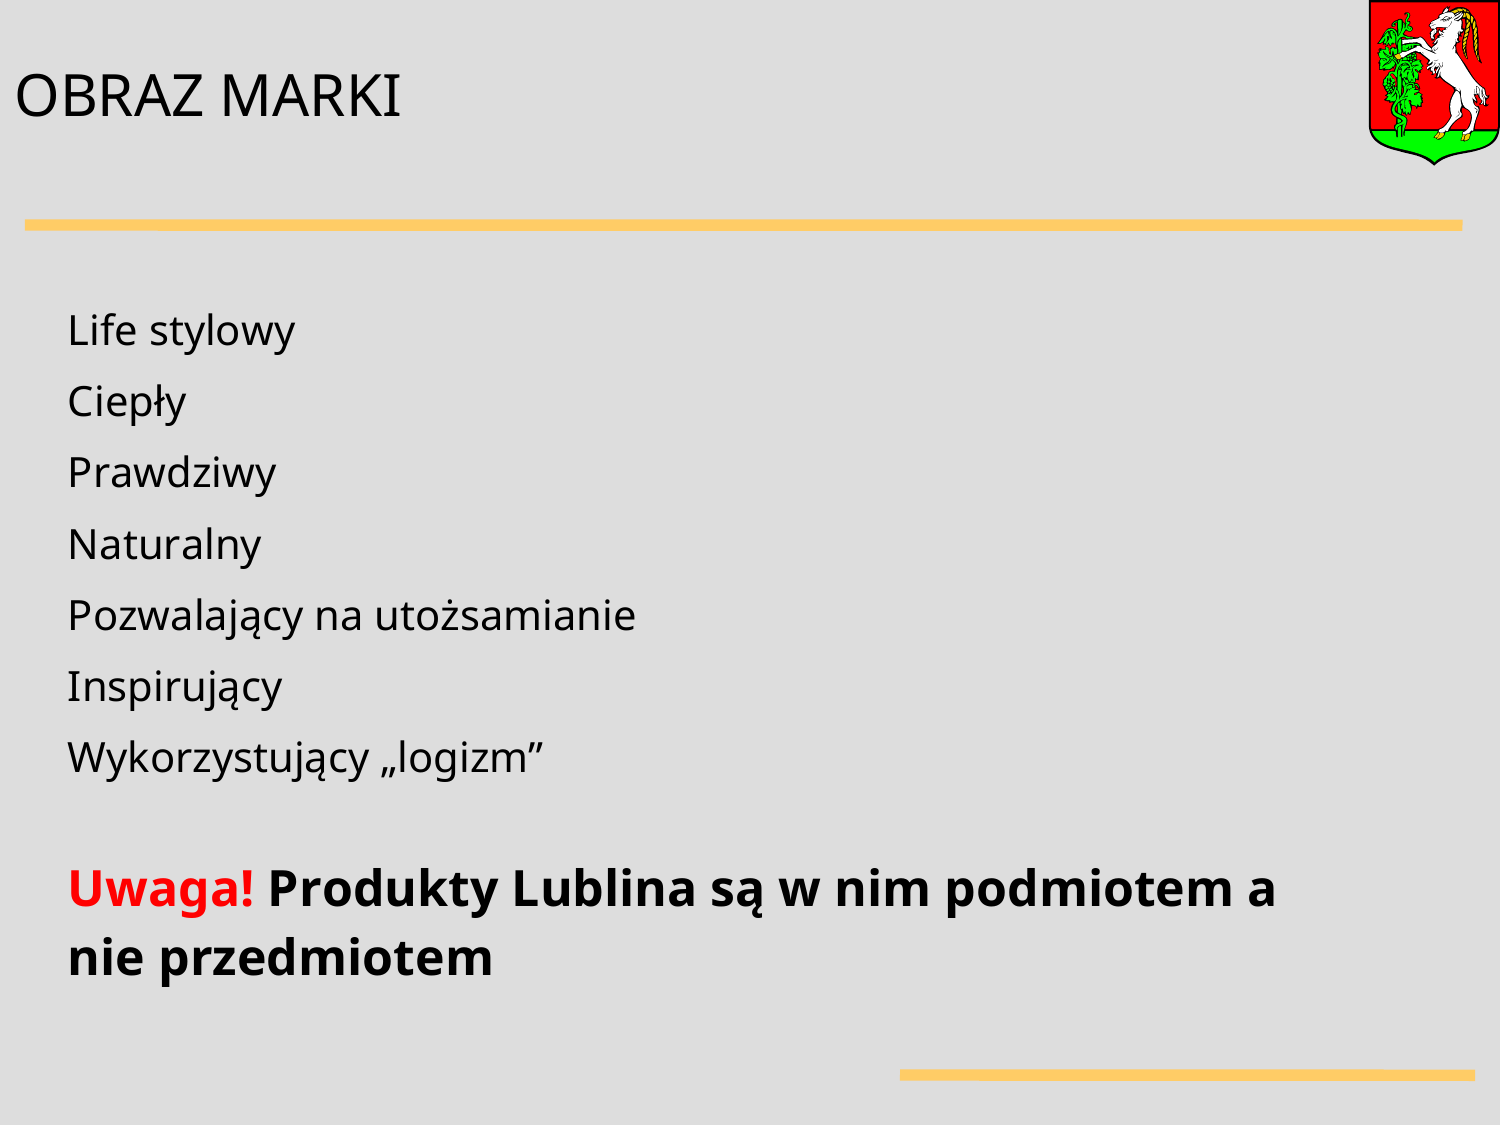

# OBRAZ MARKI
Life stylowy
Ciepły
Prawdziwy
Naturalny
Pozwalający na utożsamianie
Inspirujący
Wykorzystujący „logizm”
Uwaga! Produkty Lublina są w nim podmiotem a nie przedmiotem